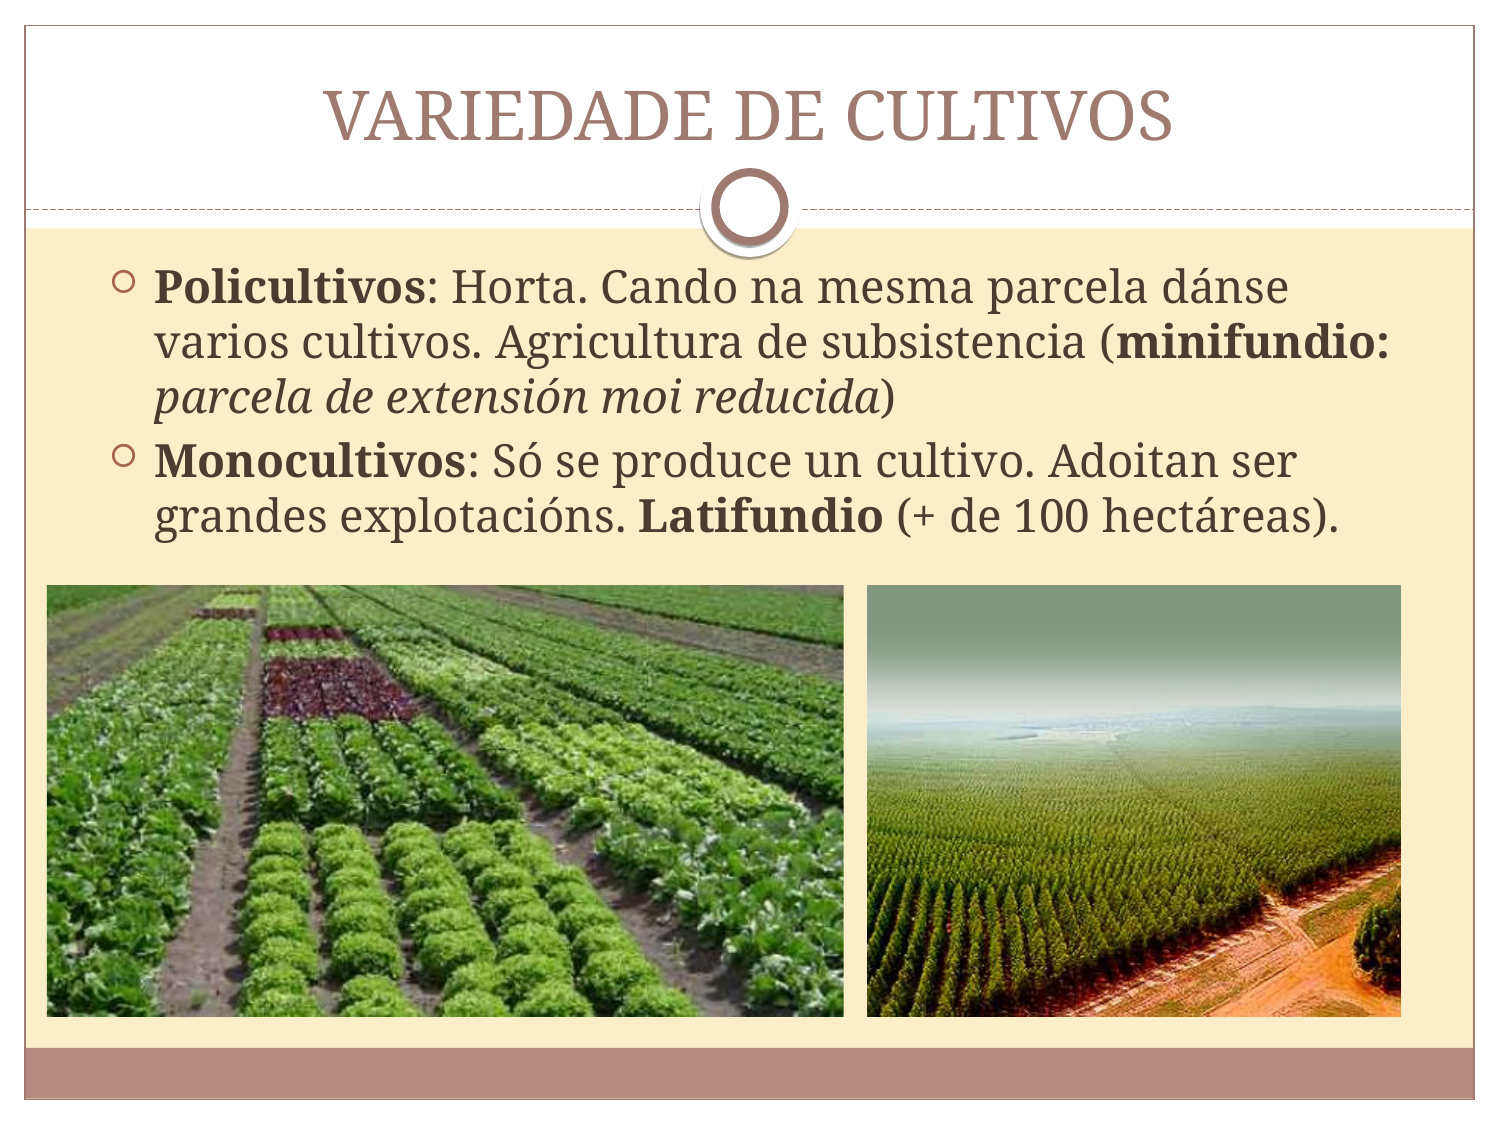

# VARIEDADE DE CULTIVOS
Policultivos: Horta. Cando na mesma parcela dánse varios cultivos. Agricultura de subsistencia (minifundio: parcela de extensión moi reducida)
Monocultivos: Só se produce un cultivo. Adoitan ser grandes explotacións. Latifundio (+ de 100 hectáreas).